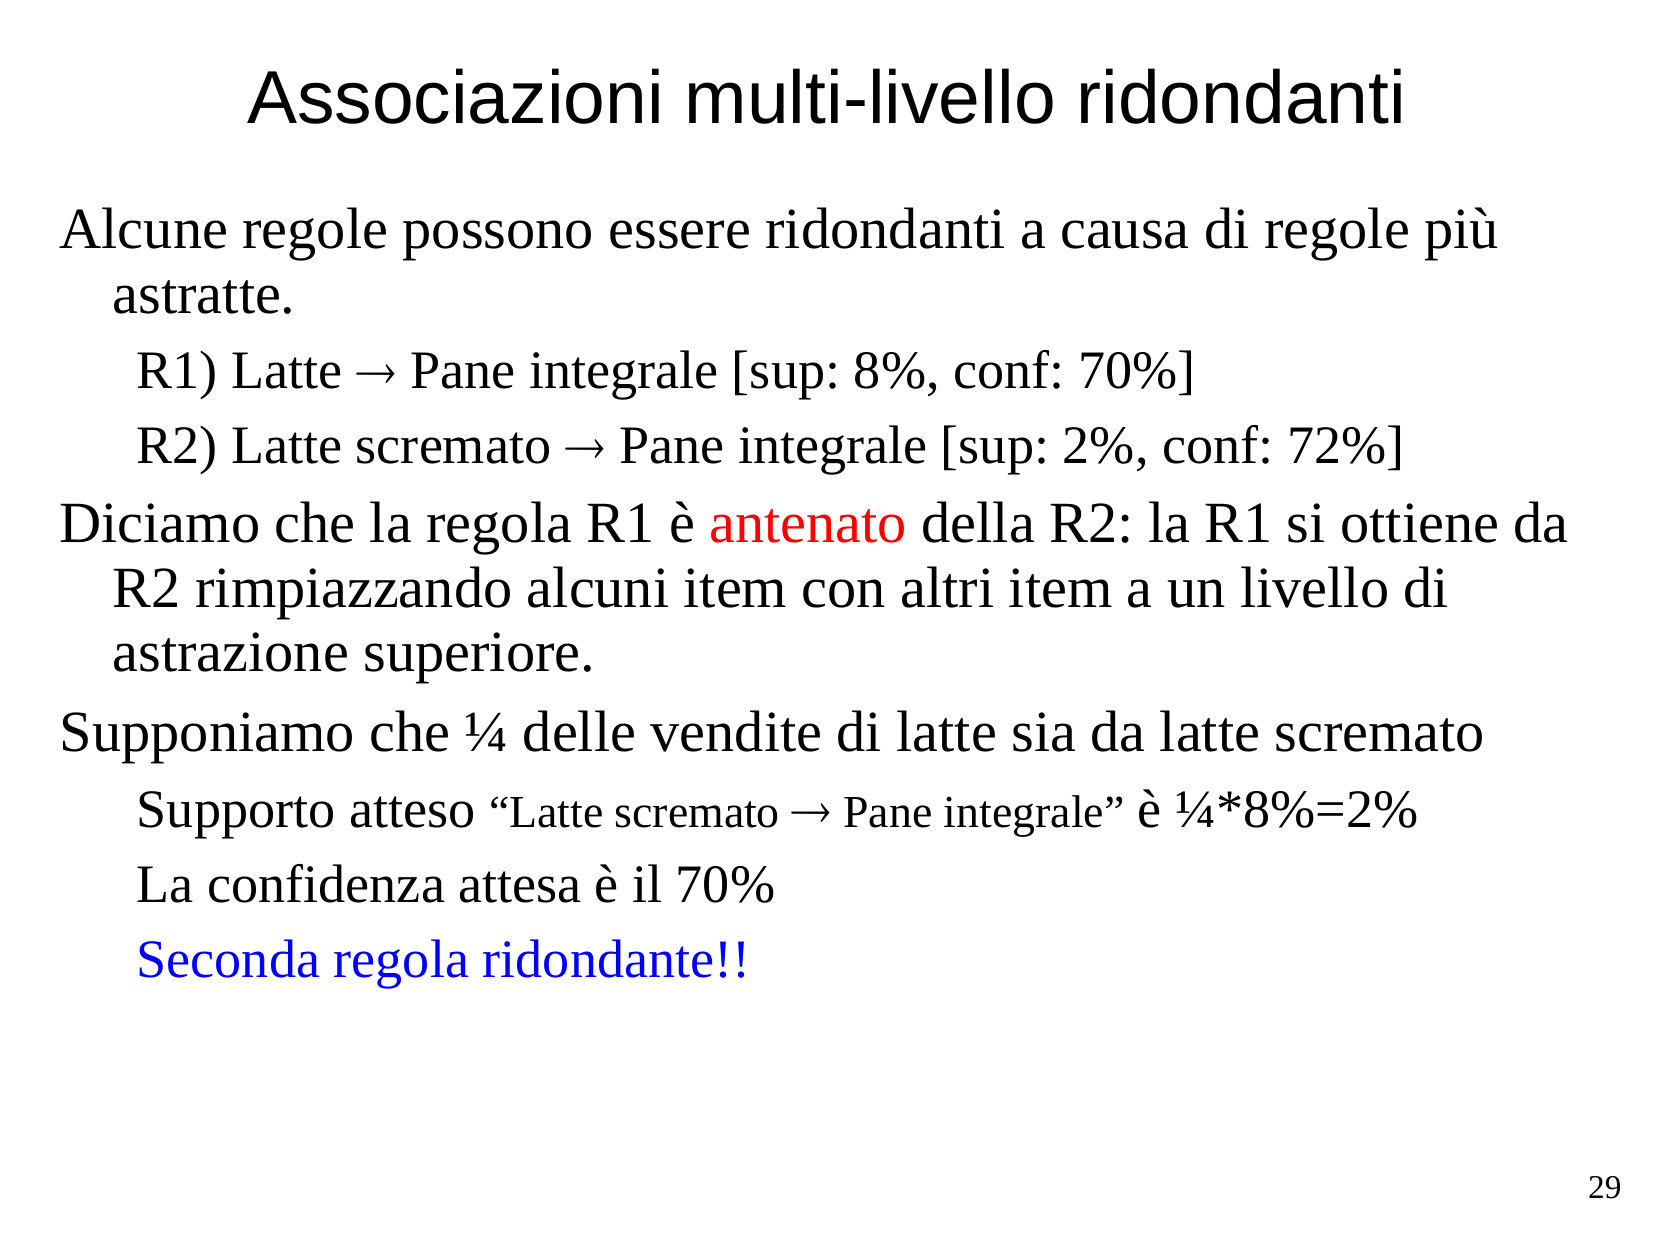

# Associazioni multi-livello ridondanti
Alcune regole possono essere ridondanti a causa di regole più astratte.
R1) Latte  Pane integrale [sup: 8%, conf: 70%]
R2) Latte scremato  Pane integrale [sup: 2%, conf: 72%]
Diciamo che la regola R1 è antenato della R2: la R1 si ottiene da R2 rimpiazzando alcuni item con altri item a un livello di astrazione superiore.
Supponiamo che ¼ delle vendite di latte sia da latte scremato
Supporto atteso “Latte scremato  Pane integrale” è ¼*8%=2%
La confidenza attesa è il 70%
Seconda regola ridondante!!